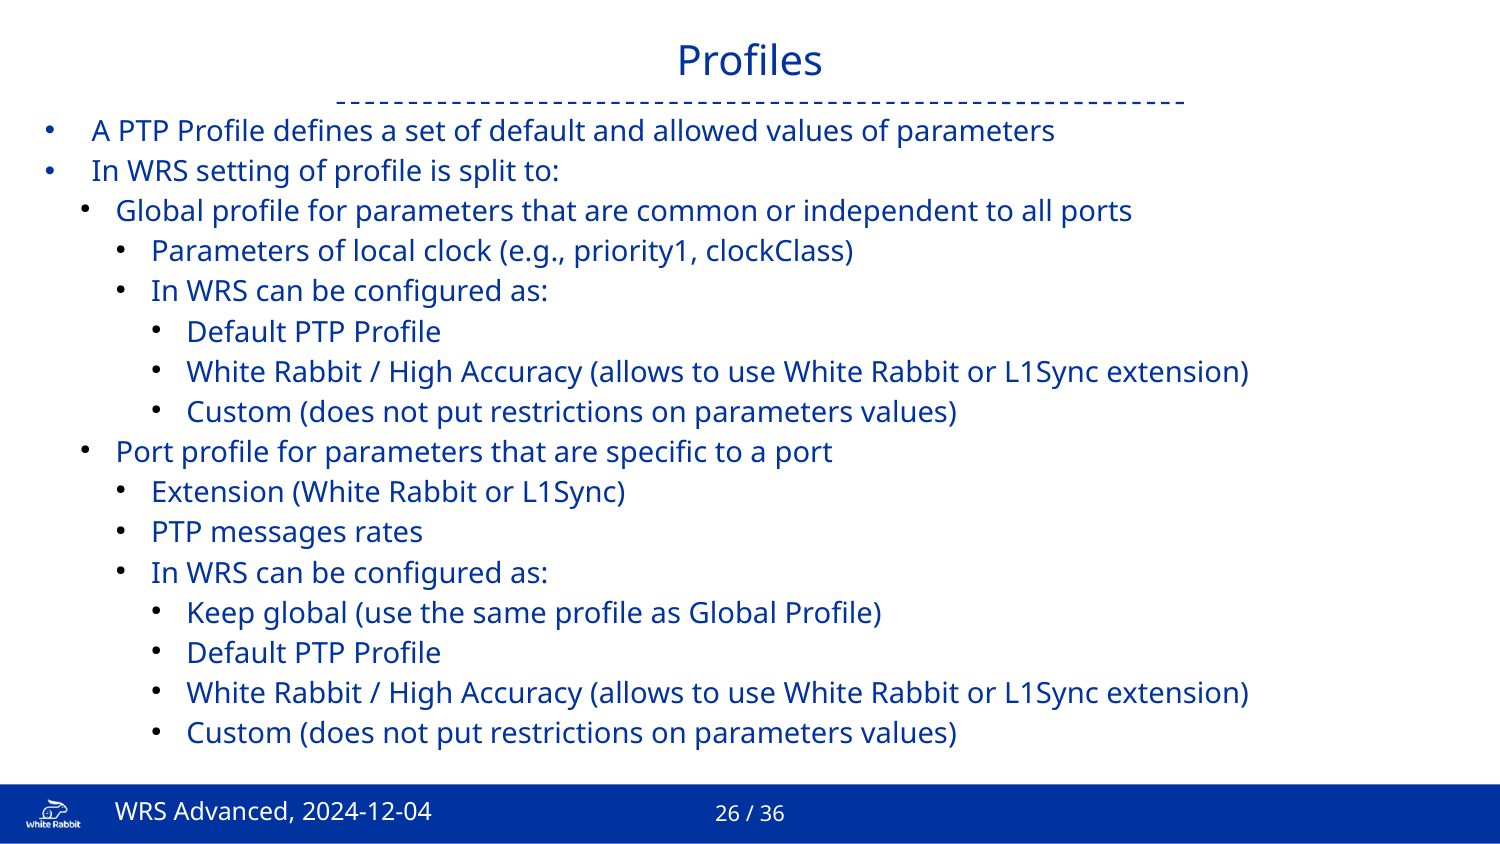

# Profiles
A PTP Profile defines a set of default and allowed values of parameters
In WRS setting of profile is split to:
Global profile for parameters that are common or independent to all ports
Parameters of local clock (e.g., priority1, clockClass)
In WRS can be configured as:
Default PTP Profile
White Rabbit / High Accuracy (allows to use White Rabbit or L1Sync extension)
Custom (does not put restrictions on parameters values)
Port profile for parameters that are specific to a port
Extension (White Rabbit or L1Sync)
PTP messages rates
In WRS can be configured as:
Keep global (use the same profile as Global Profile)
Default PTP Profile
White Rabbit / High Accuracy (allows to use White Rabbit or L1Sync extension)
Custom (does not put restrictions on parameters values)
WRS Advanced, 2024-12-04